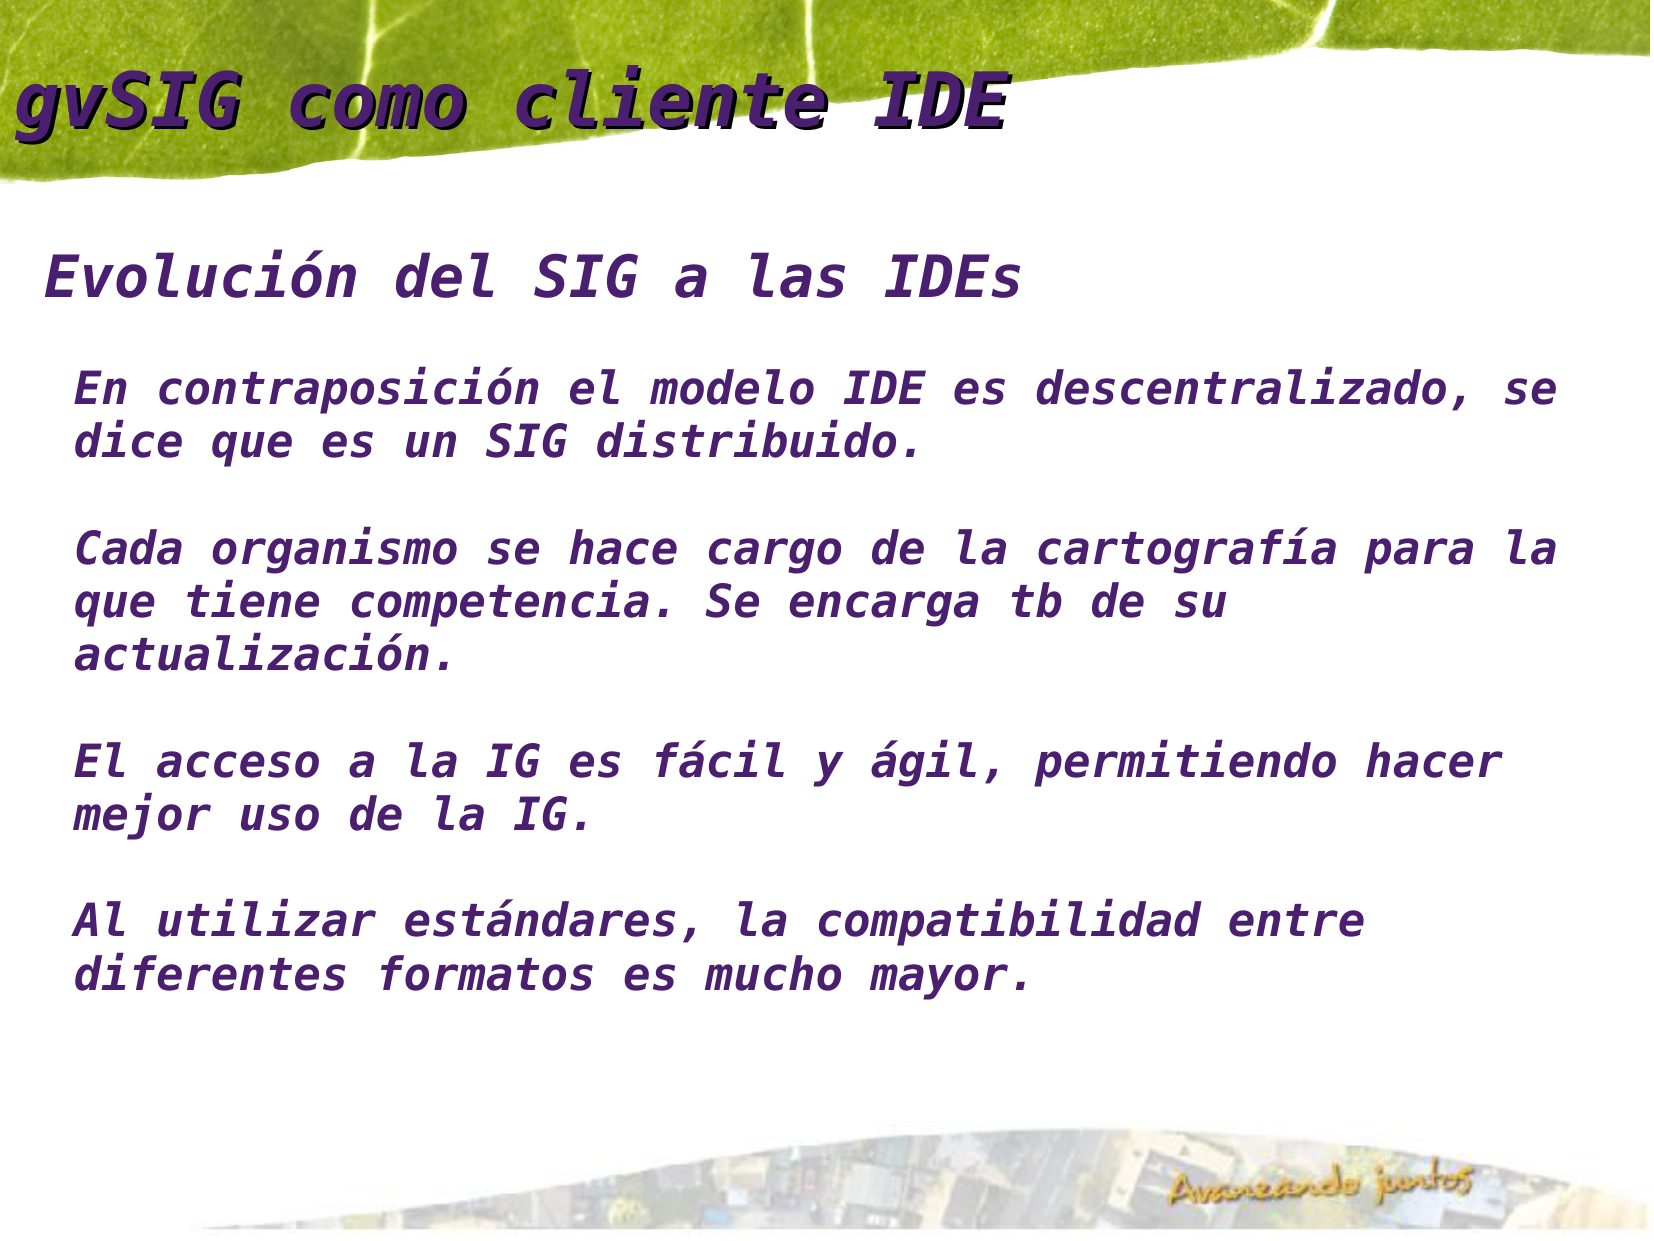

gvSIG como cliente IDE
Evolución del SIG a las IDEs
En contraposición el modelo IDE es descentralizado, se dice que es un SIG distribuido.
Cada organismo se hace cargo de la cartografía para la que tiene competencia. Se encarga tb de su actualización.
El acceso a la IG es fácil y ágil, permitiendo hacer mejor uso de la IG.
Al utilizar estándares, la compatibilidad entre diferentes formatos es mucho mayor.